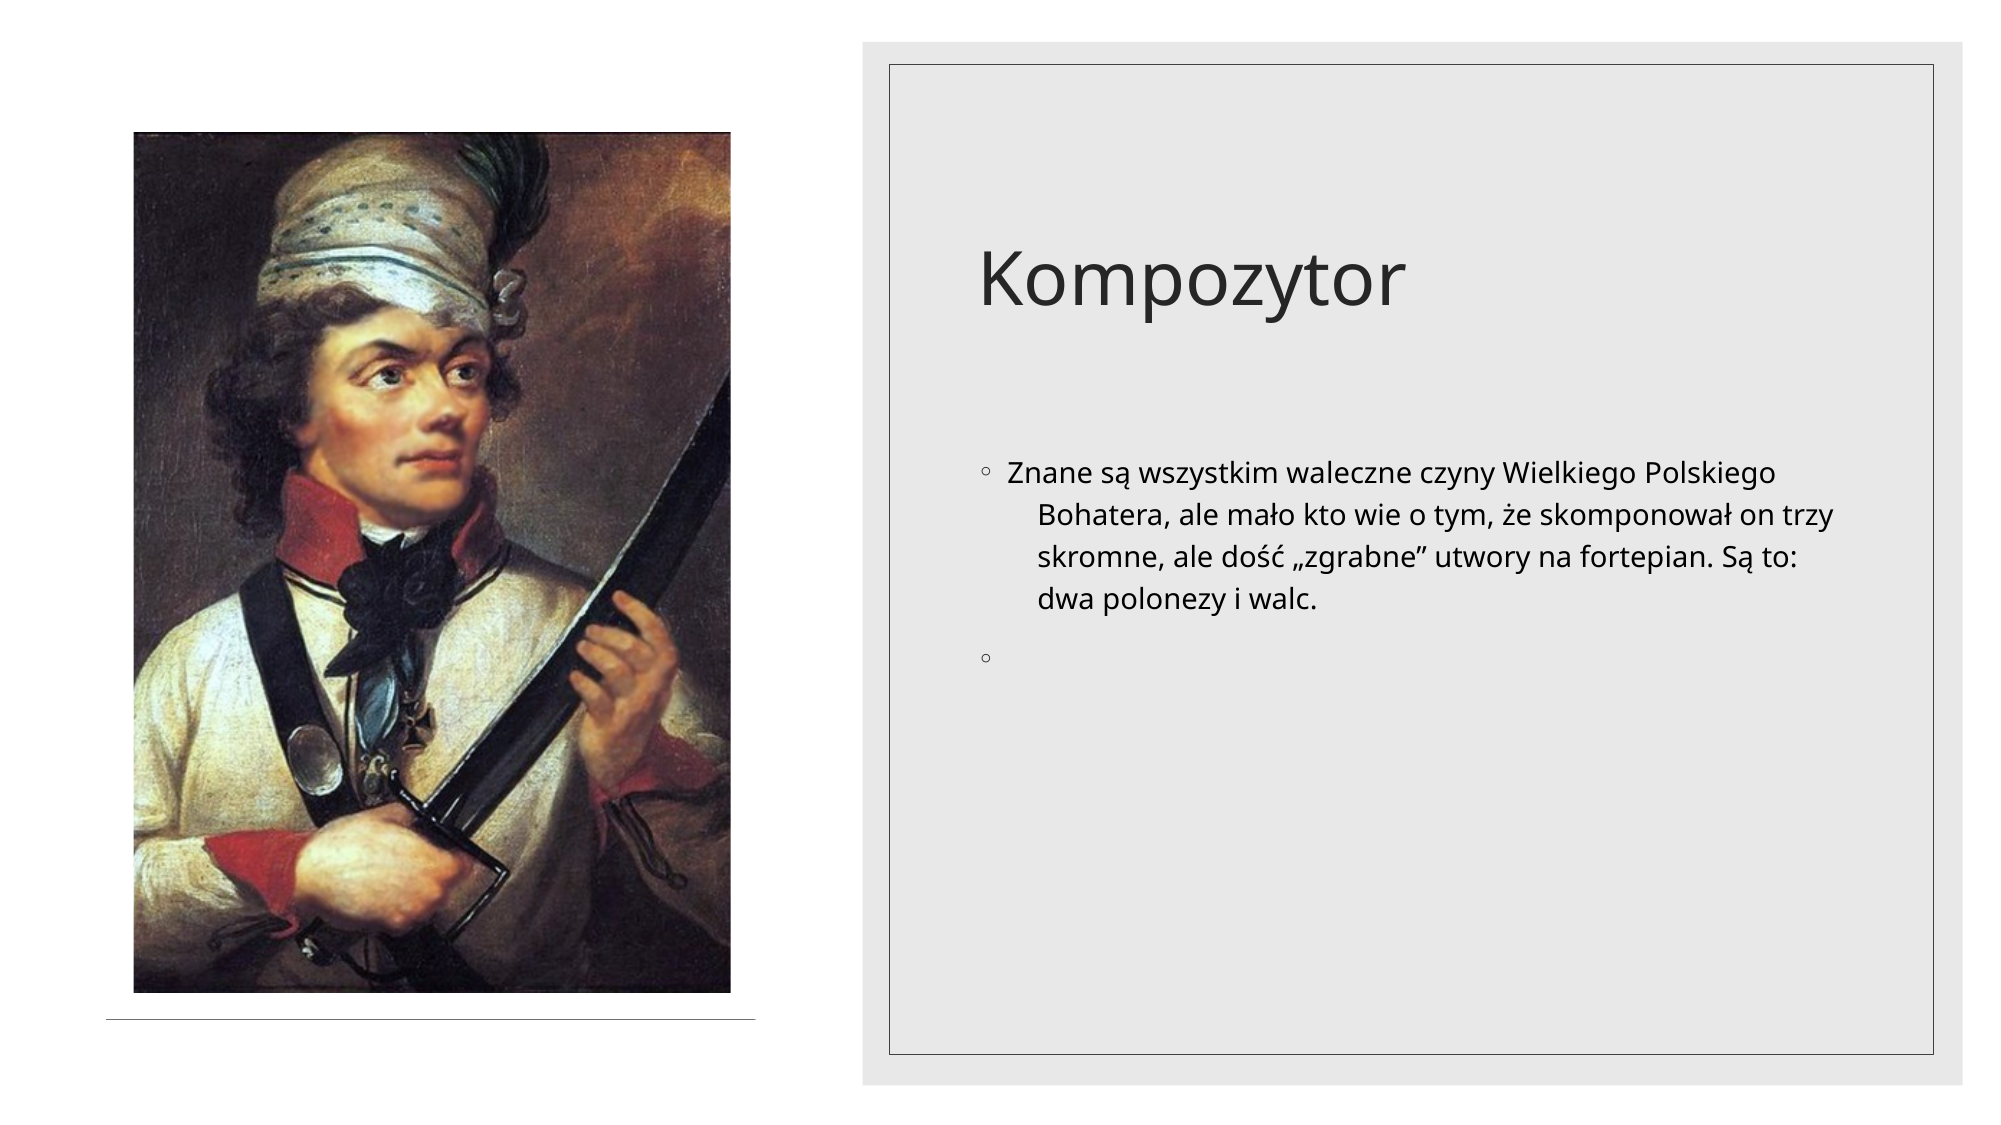

# Kompozytor
Znane są wszystkim waleczne czyny Wielkiego Polskiego Bohatera, ale mało kto wie o tym, że skomponował on trzy skromne, ale dość „zgrabne” utwory na fortepian. Są to: dwa polonezy i walc.